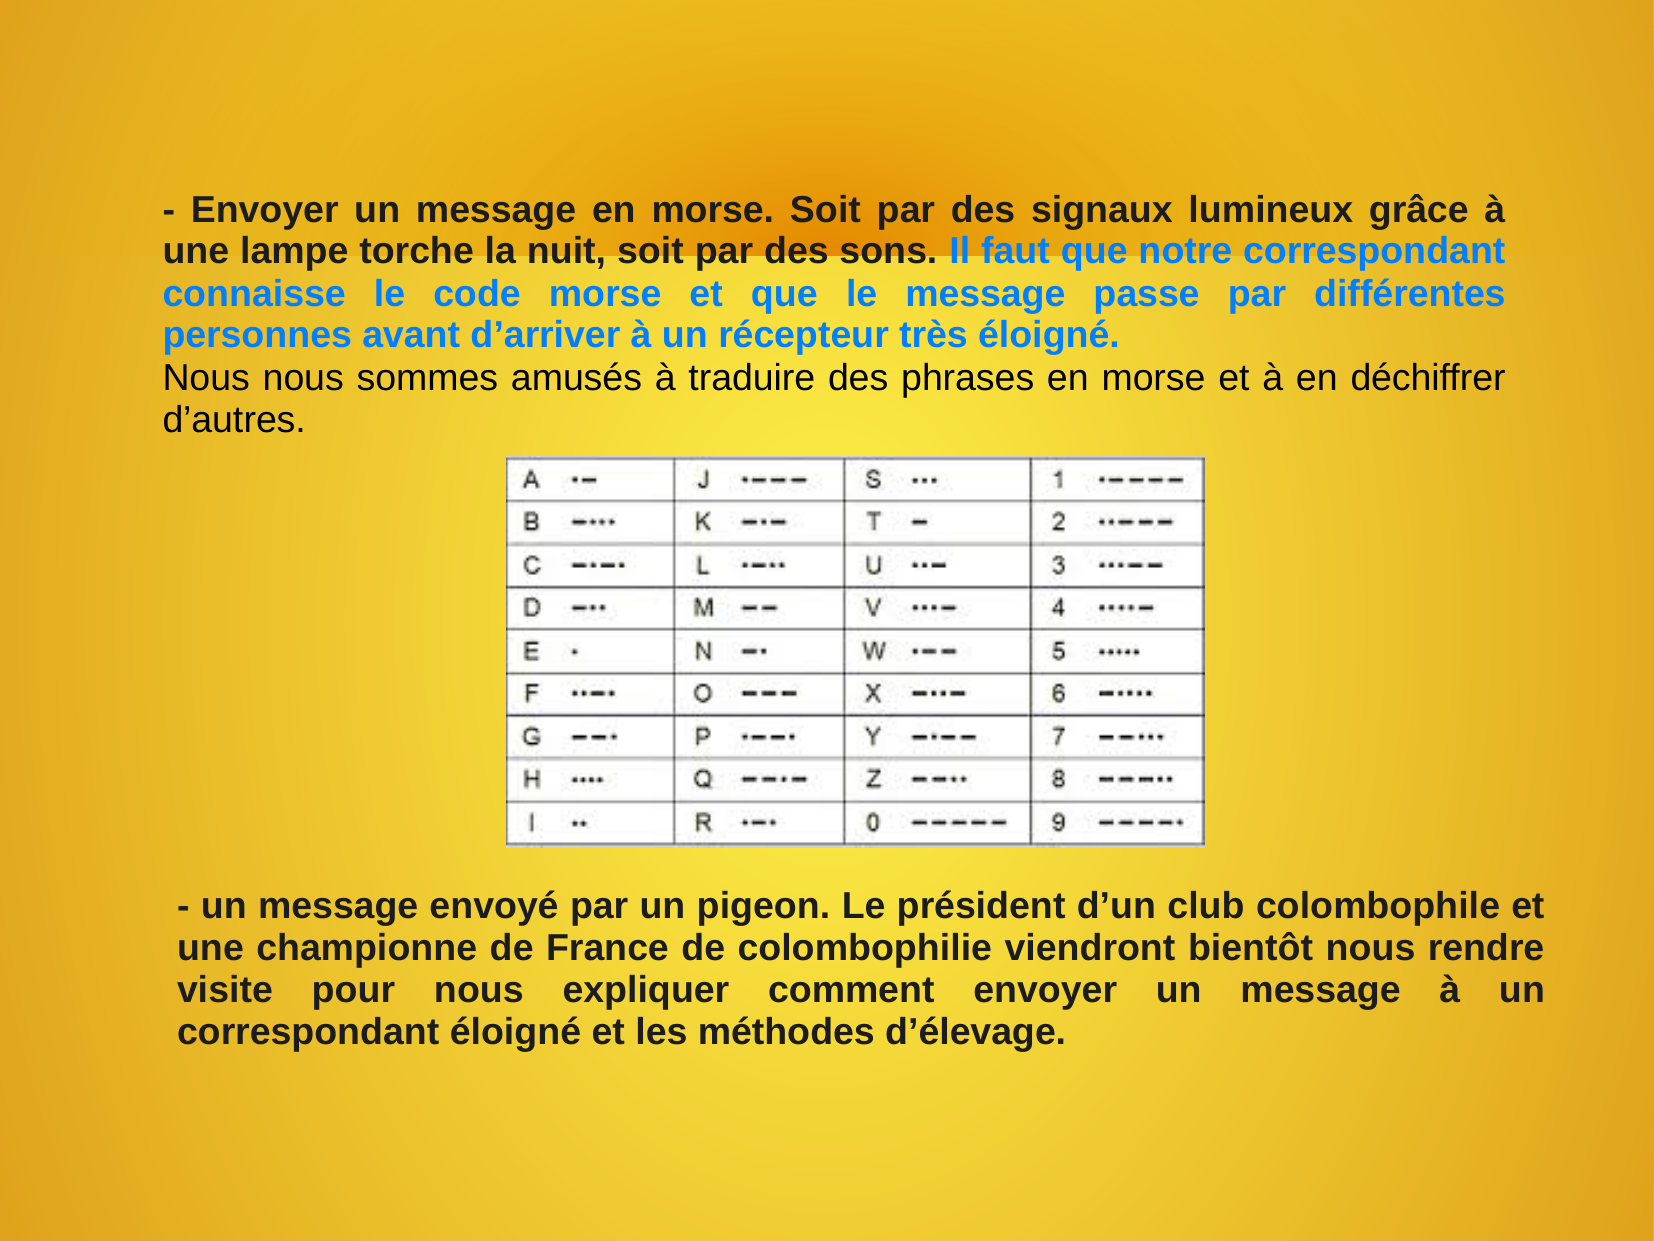

- Envoyer un message en morse. Soit par des signaux lumineux grâce à une lampe torche la nuit, soit par des sons. Il faut que notre correspondant connaisse le code morse et que le message passe par différentes personnes avant d’arriver à un récepteur très éloigné.
Nous nous sommes amusés à traduire des phrases en morse et à en déchiffrer d’autres.
- un message envoyé par un pigeon. Le président d’un club colombophile et une championne de France de colombophilie viendront bientôt nous rendre visite pour nous expliquer comment envoyer un message à un correspondant éloigné et les méthodes d’élevage.